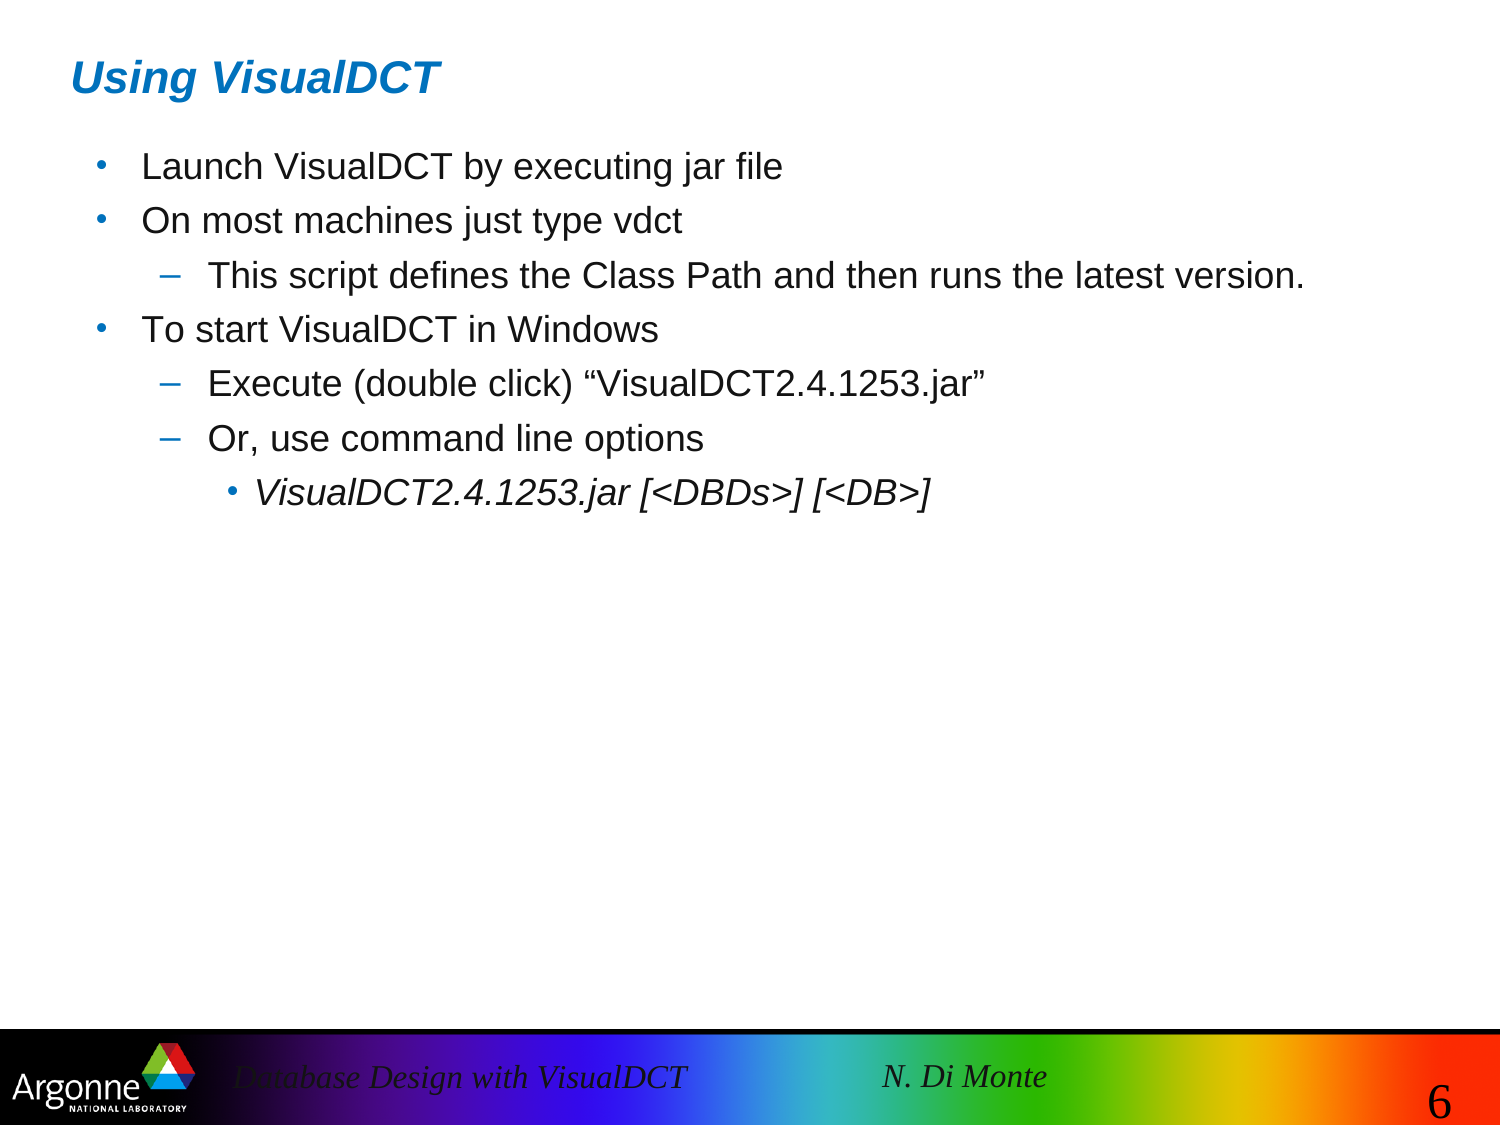

# Using VisualDCT
Launch VisualDCT by executing jar file
On most machines just type vdct
This script defines the Class Path and then runs the latest version.
To start VisualDCT in Windows
Execute (double click) “VisualDCT2.4.1253.jar”
Or, use command line options
VisualDCT2.4.1253.jar [<DBDs>] [<DB>]
6